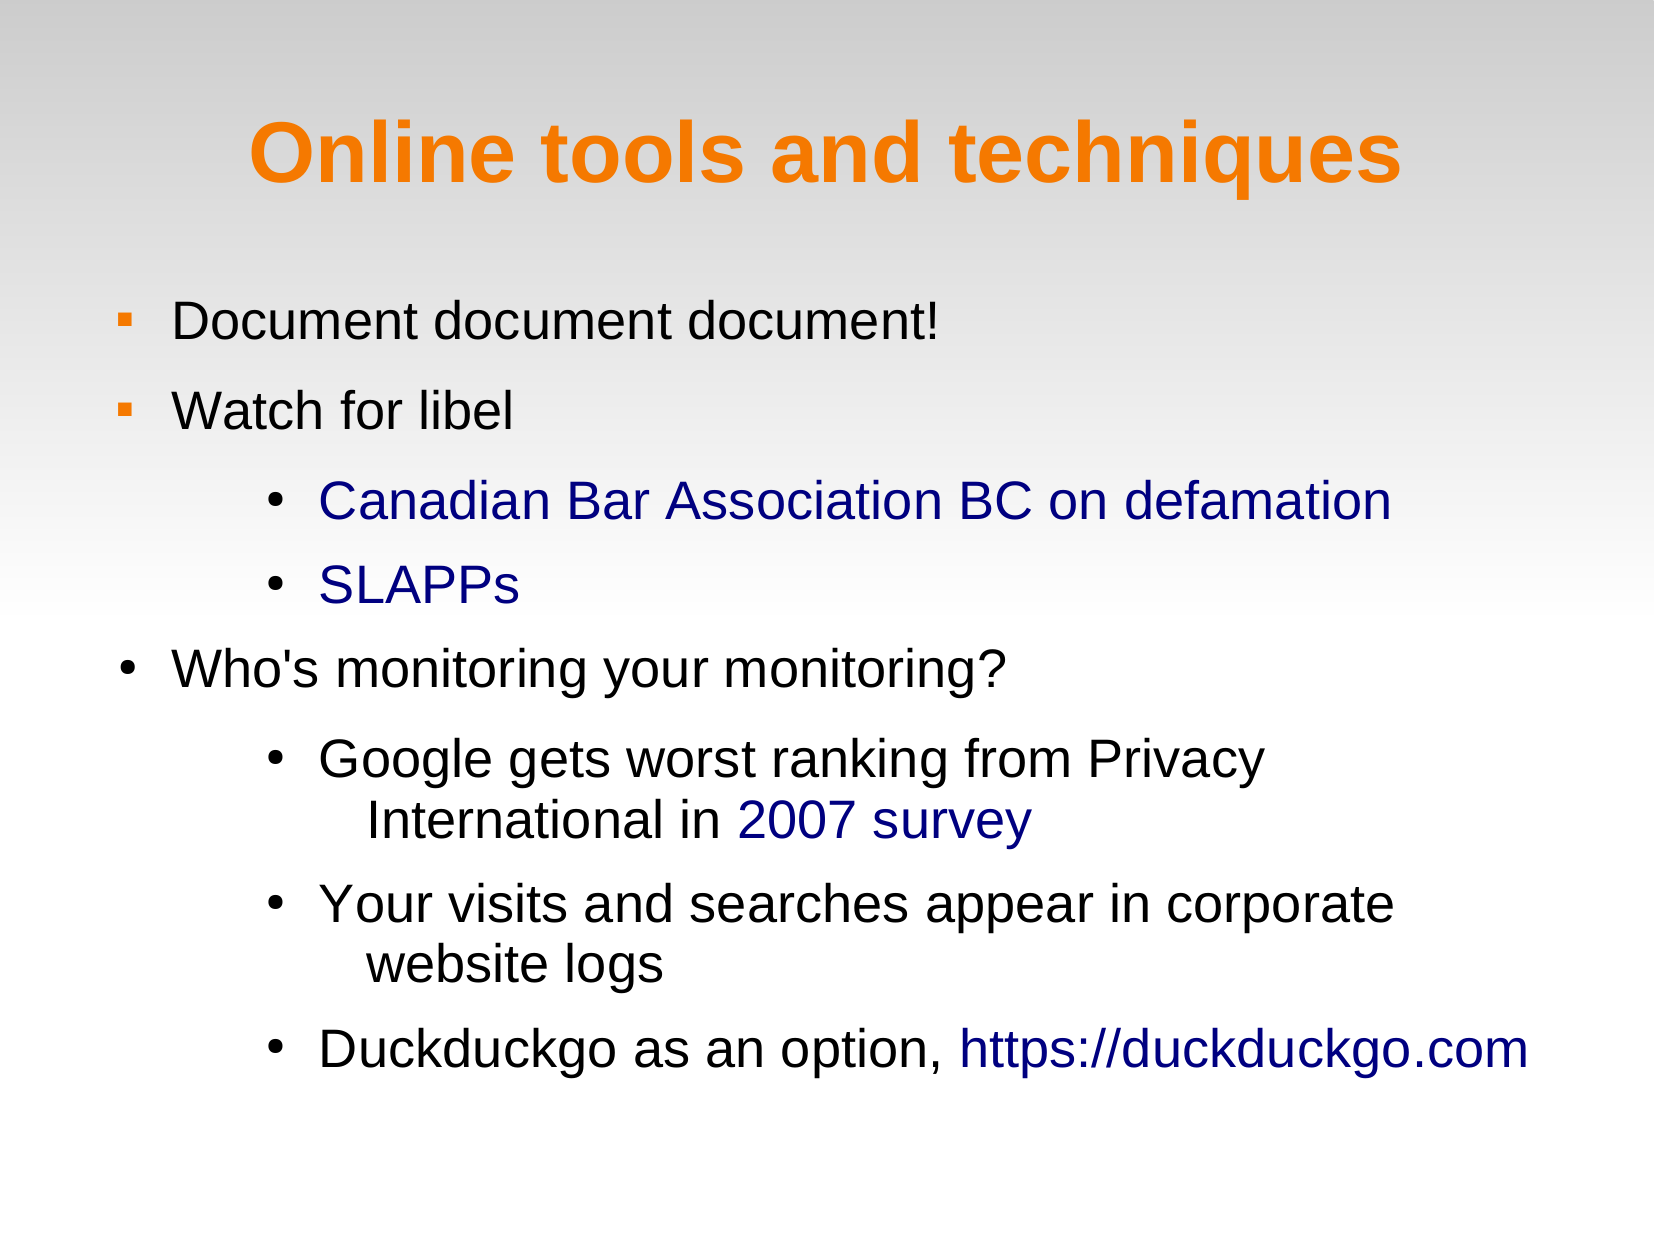

# Online tools and techniques
Document document document!
Watch for libel
Canadian Bar Association BC on defamation
SLAPPs
Who's monitoring your monitoring?
Google gets worst ranking from Privacy International in 2007 survey
Your visits and searches appear in corporate website logs
Duckduckgo as an option, https://duckduckgo.com